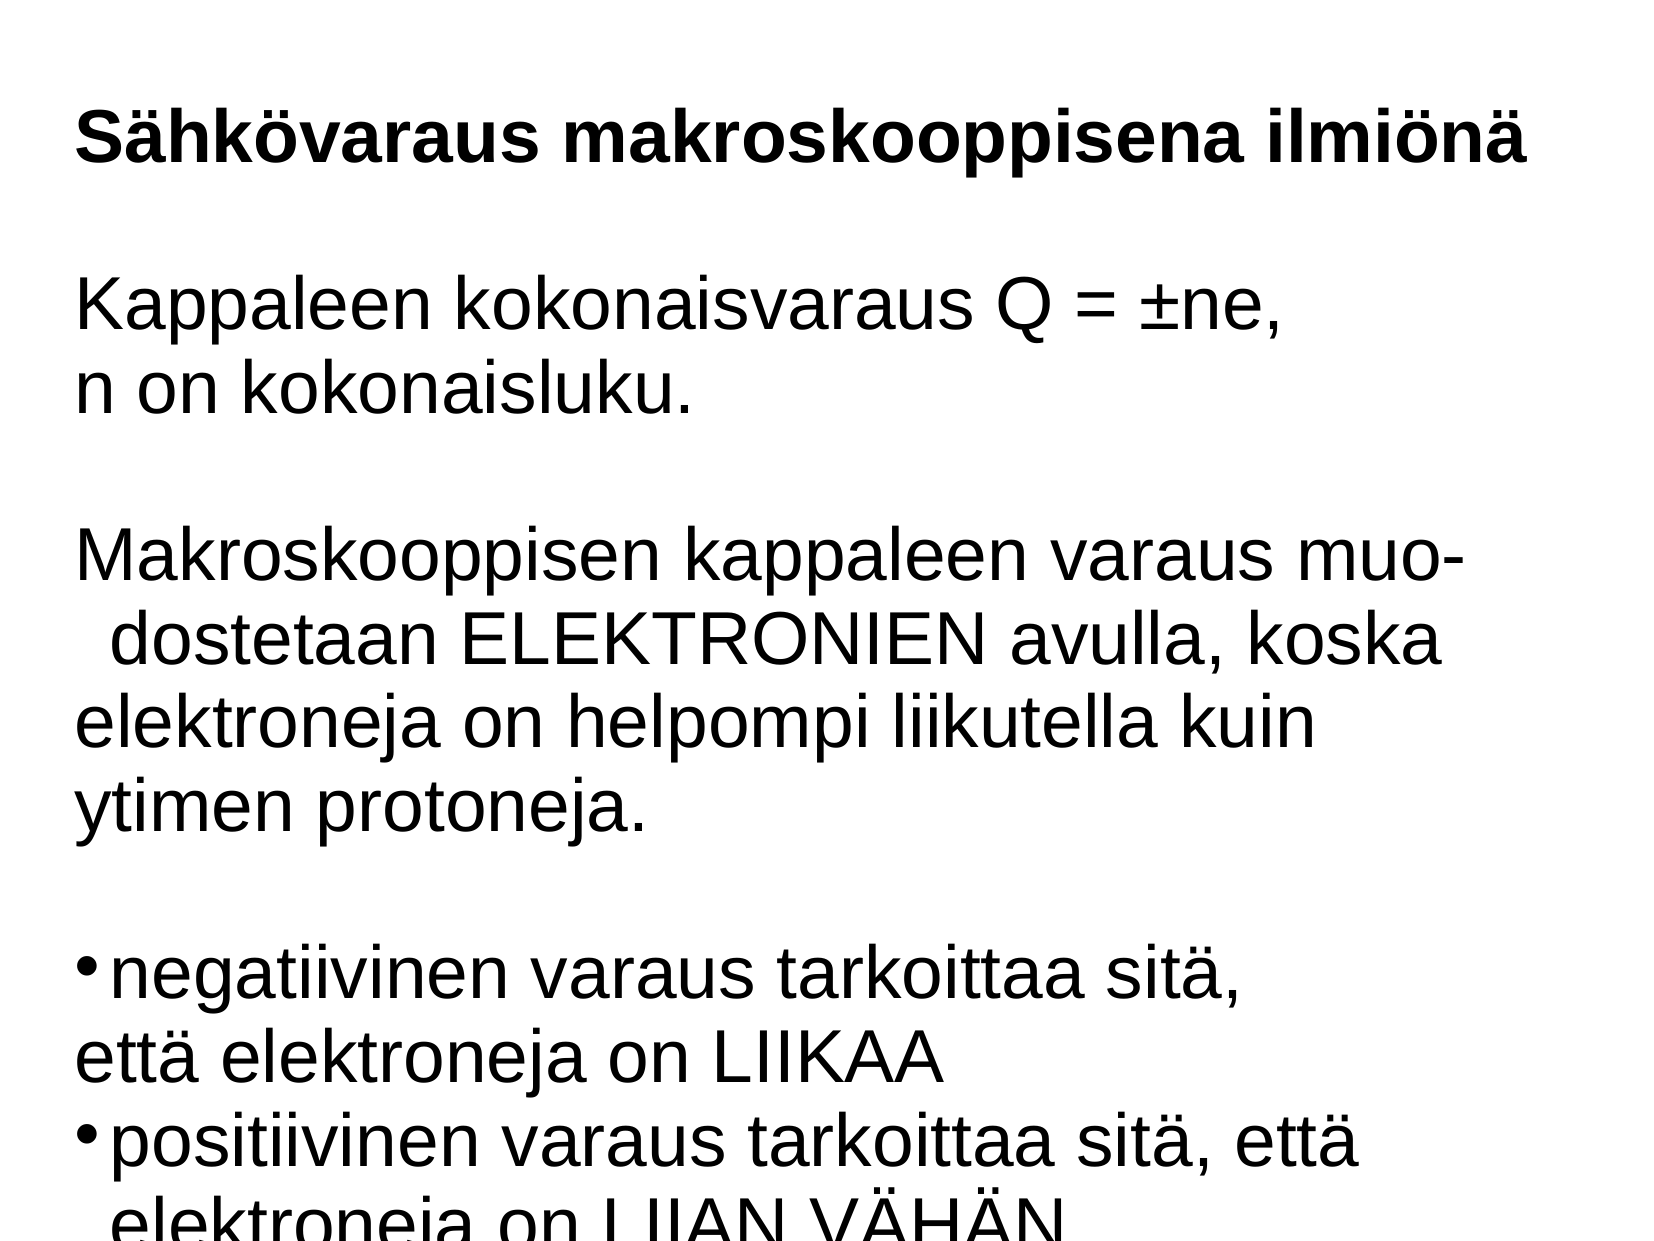

Sähkövaraus makroskooppisena ilmiönä
Kappaleen kokonaisvaraus Q = ±ne,
n on kokonaisluku.
Makroskooppisen kappaleen varaus muo-dostetaan ELEKTRONIEN avulla, koska
elektroneja on helpompi liikutella kuin
ytimen protoneja.
negatiivinen varaus tarkoittaa sitä,
että elektroneja on LIIKAA
positiivinen varaus tarkoittaa sitä, että elektroneja on LIIAN VÄHÄN